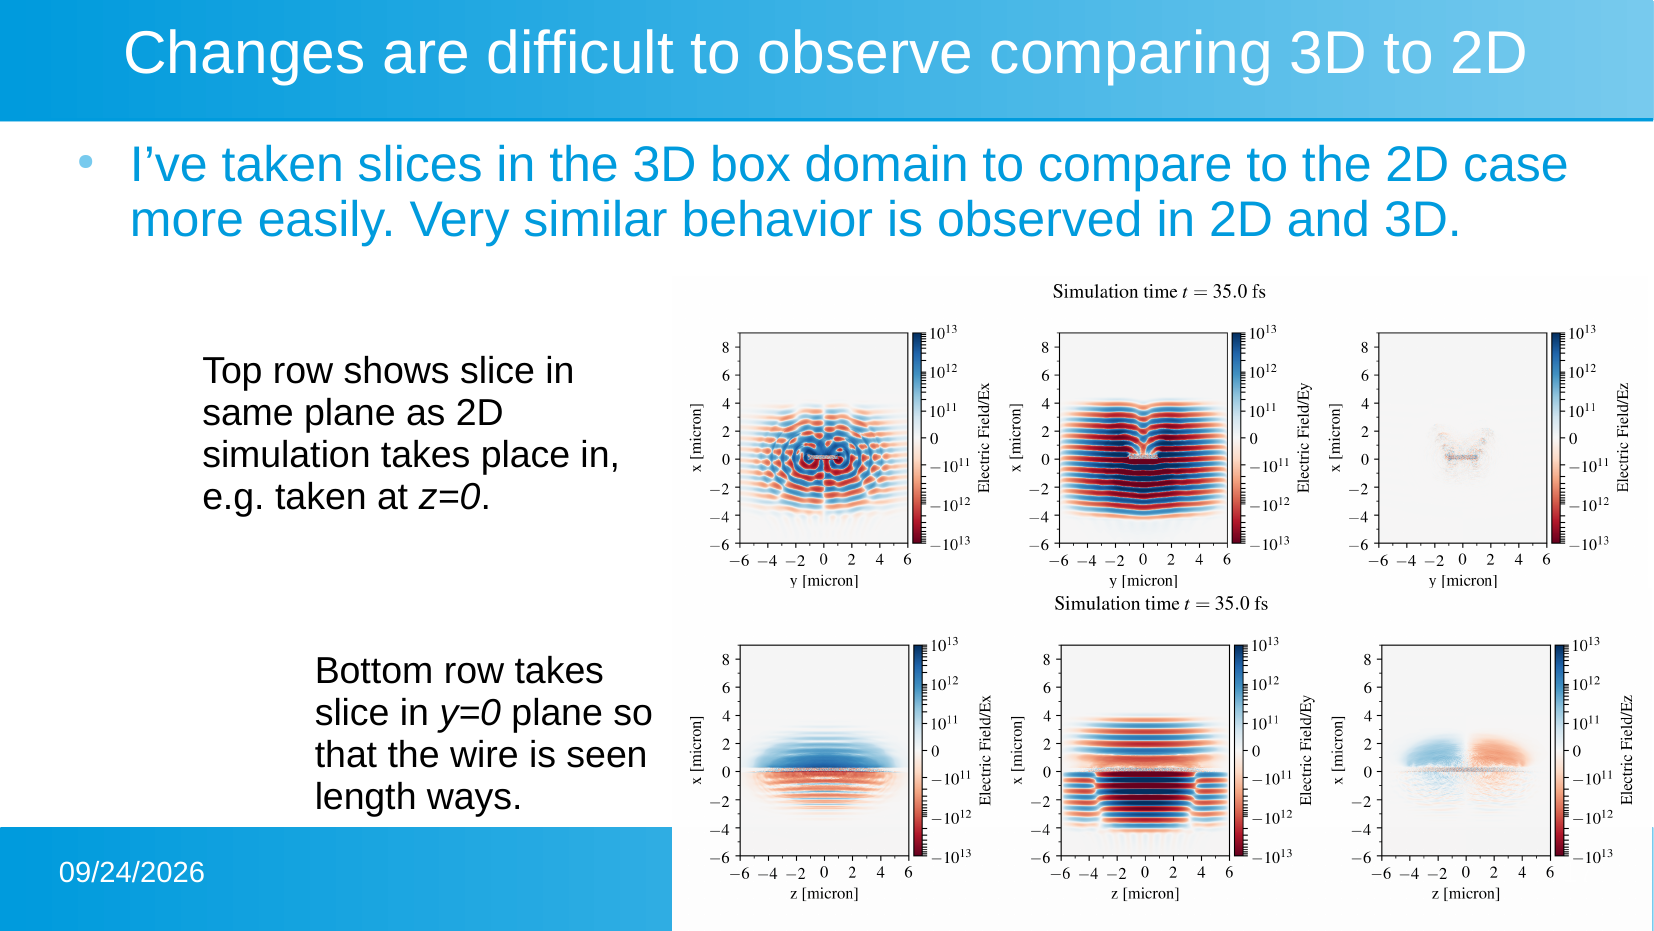

# Changes are difficult to observe comparing 3D to 2D
I’ve taken slices in the 3D box domain to compare to the 2D case more easily. Very similar behavior is observed in 2D and 3D.
Top row shows slice in same plane as 2D simulation takes place in, e.g. taken at z=0.
Bottom row takes slice in y=0 plane so that the wire is seen length ways.
17